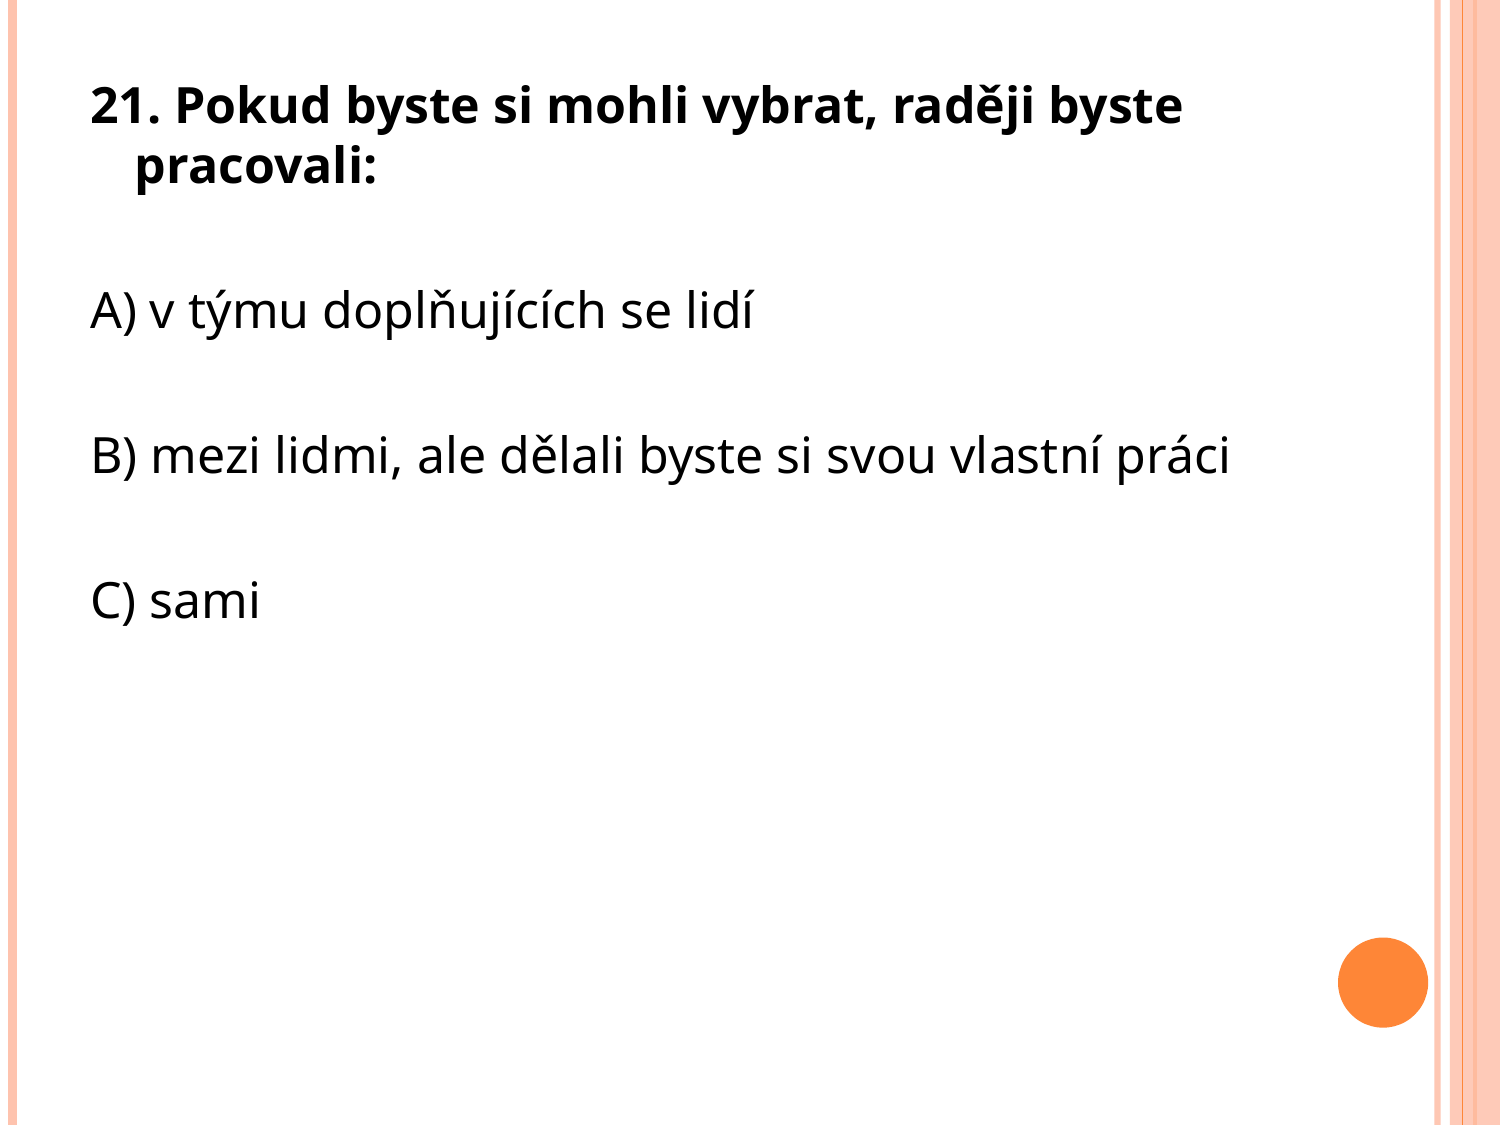

#
21. Pokud byste si mohli vybrat, raději byste pracovali:
A) v týmu doplňujících se lidí
B) mezi lidmi, ale dělali byste si svou vlastní práci
C) sami